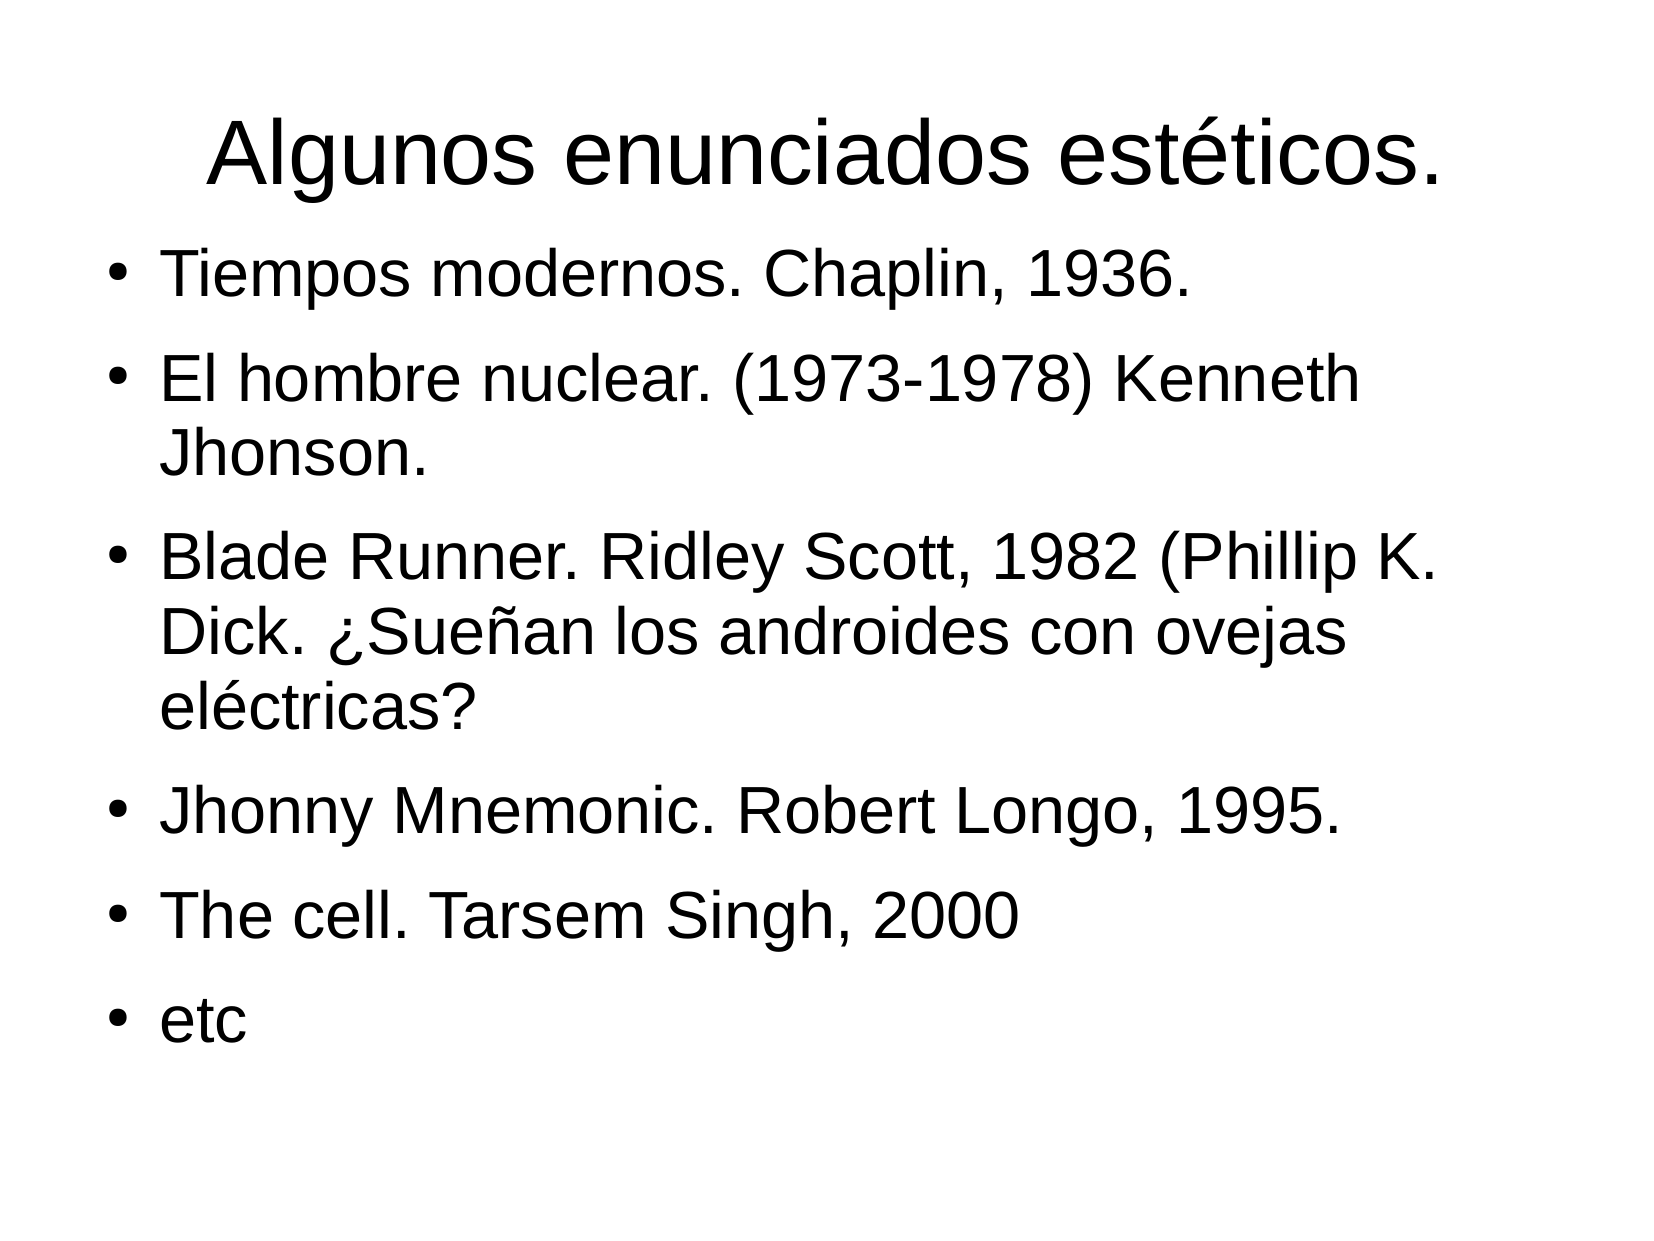

# Algunos enunciados estéticos.
Tiempos modernos. Chaplin, 1936.
El hombre nuclear. (1973-1978) Kenneth Jhonson.
Blade Runner. Ridley Scott, 1982 (Phillip K. Dick. ¿Sueñan los androides con ovejas eléctricas?
Jhonny Mnemonic. Robert Longo, 1995.
The cell. Tarsem Singh, 2000
etc